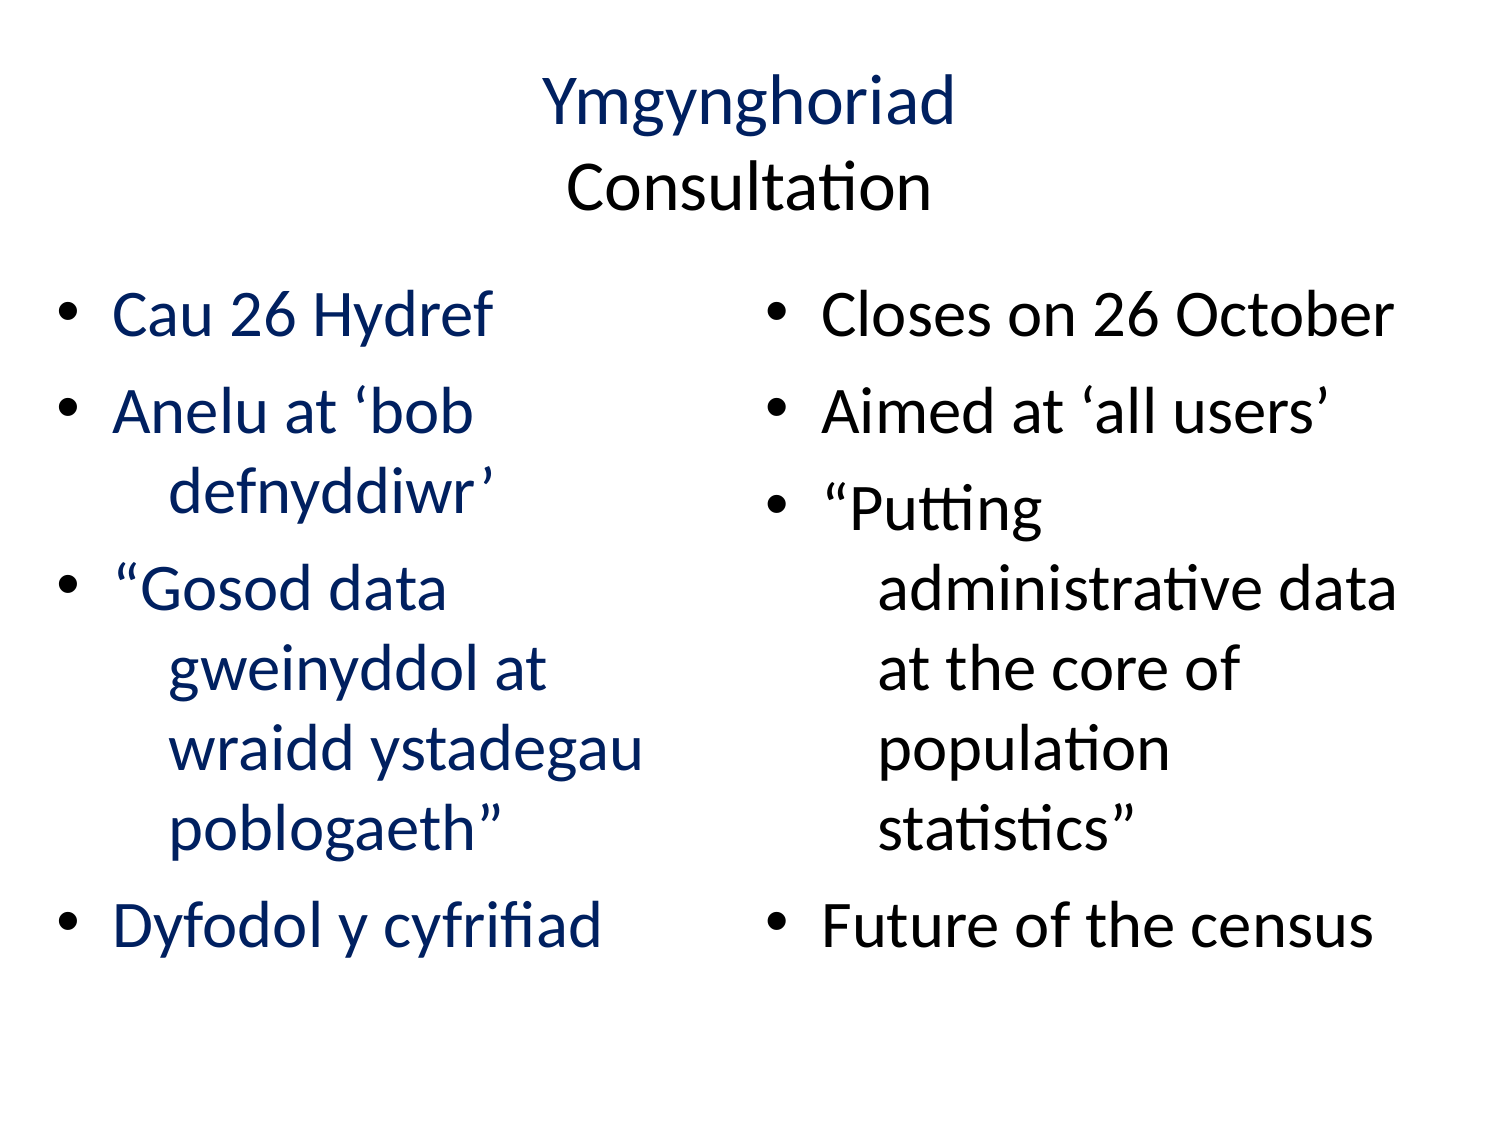

Ymgynghoriad
Consultation
Cau 26 Hydref
Anelu at ‘bob defnyddiwr’
“Gosod data gweinyddol at wraidd ystadegau poblogaeth”
Dyfodol y cyfrifiad
# Closes on 26 October
Aimed at ‘all users’
“Putting administrative data at the core of population statistics”
Future of the census